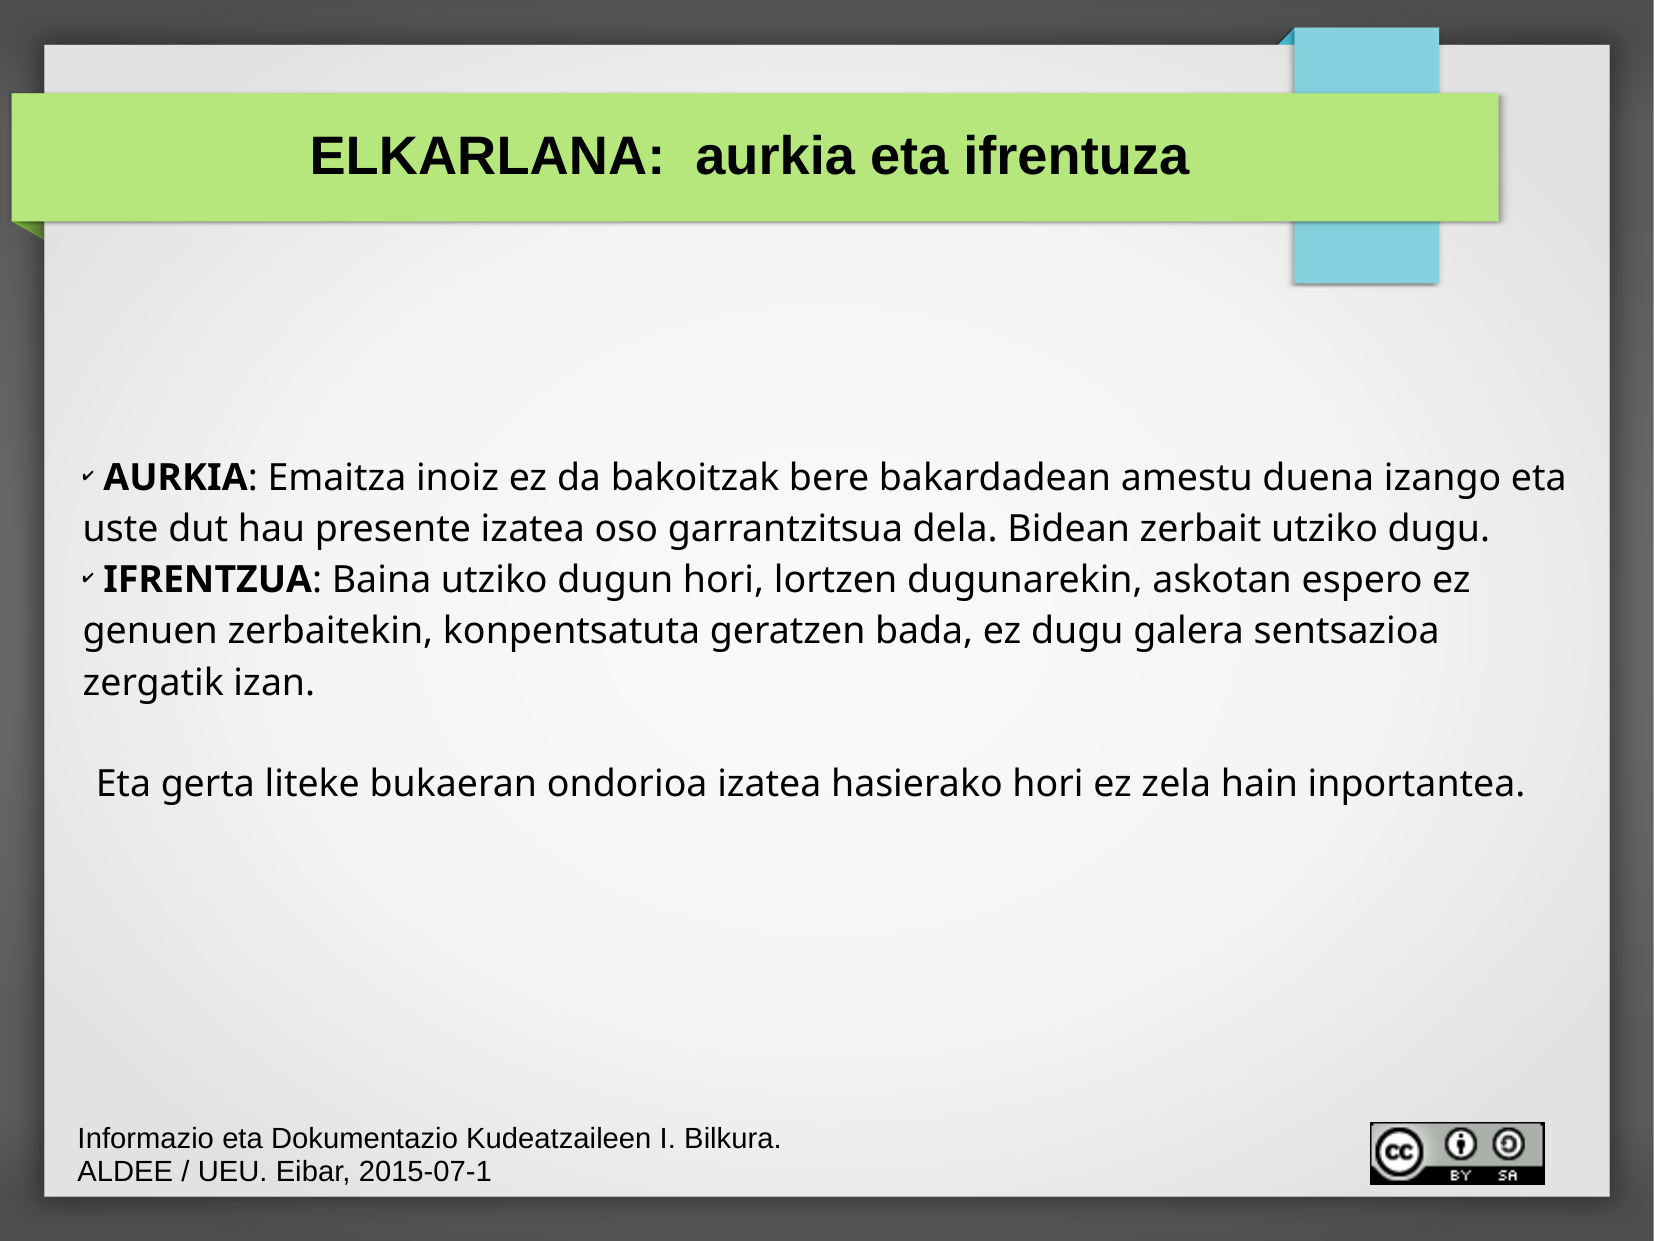

ELKARLANA: aurkia eta ifrentuza
# AURKIA: Emaitza inoiz ez da bakoitzak bere bakardadean amestu duena izango eta uste dut hau presente izatea oso garrantzitsua dela. Bidean zerbait utziko dugu.
 IFRENTZUA: Baina utziko dugun hori, lortzen dugunarekin, askotan espero ez genuen zerbaitekin, konpentsatuta geratzen bada, ez dugu galera sentsazioa zergatik izan.
Eta gerta liteke bukaeran ondorioa izatea hasierako hori ez zela hain inportantea.
Informazio eta Dokumentazio Kudeatzaileen I. Bilkura.
ALDEE / UEU. Eibar, 2015-07-1